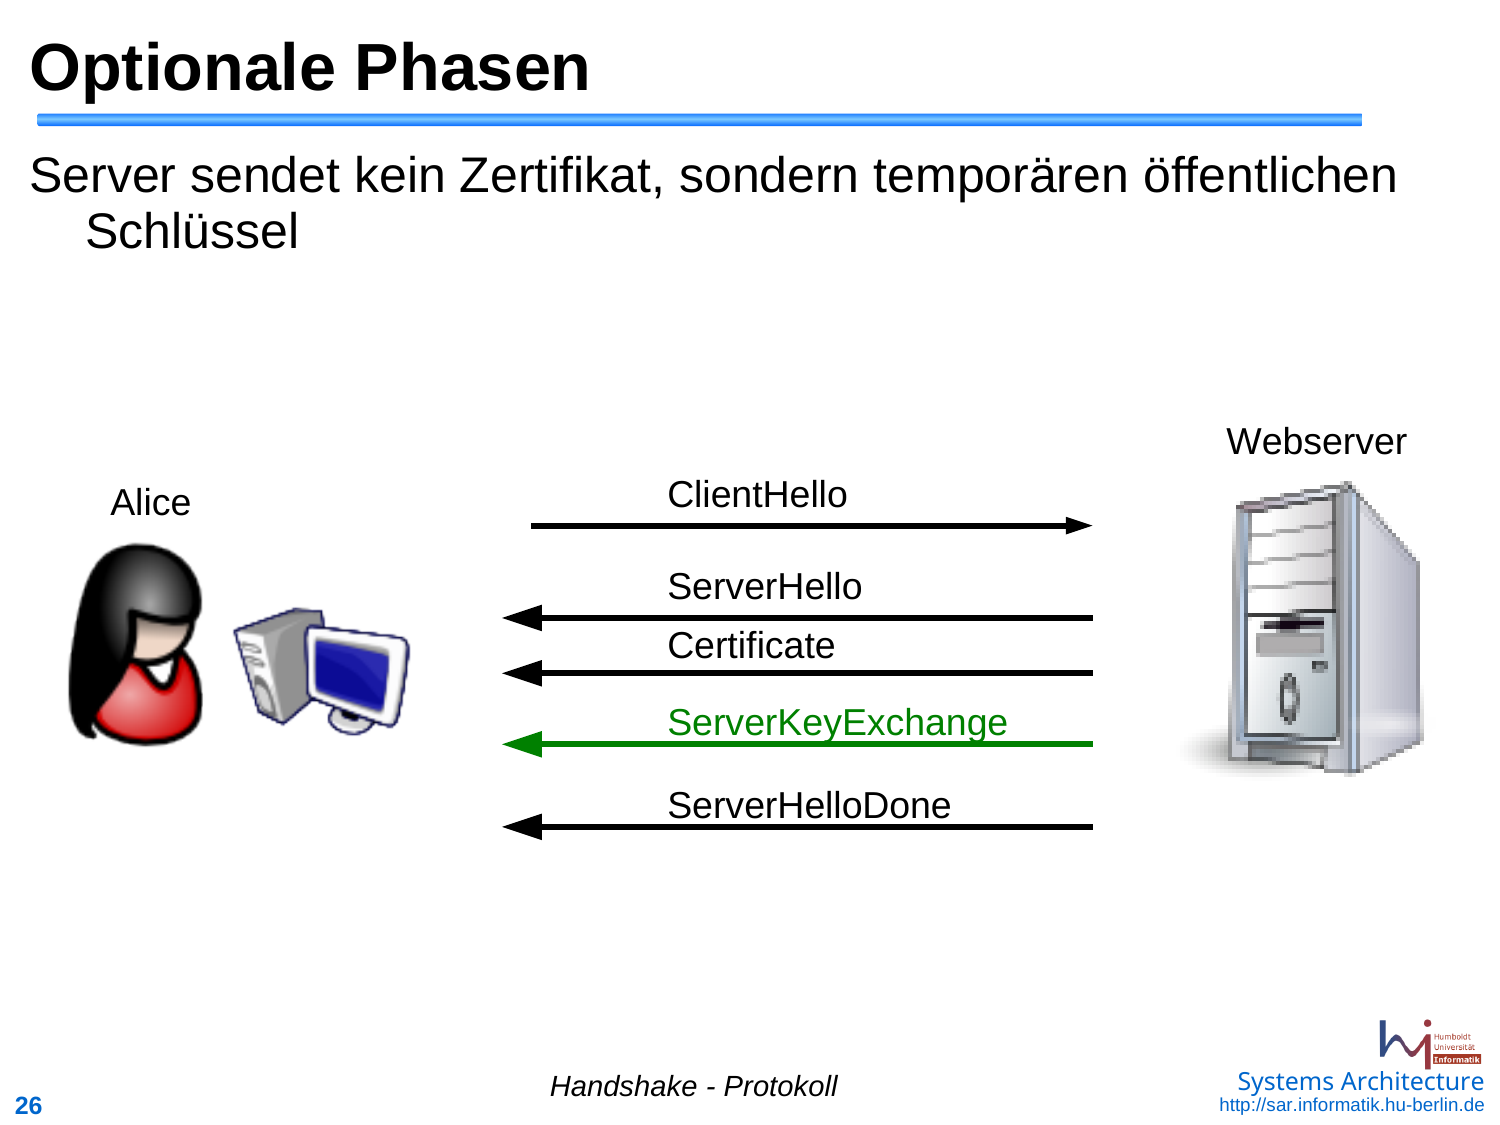

# Optionale Phasen
Server sendet kein Zertifikat, sondern temporären öffentlichen Schlüssel
Webserver
ClientHello
Alice
ServerHello
Certificate
ServerKeyExchange
ServerHelloDone
Handshake - Protokoll
Handshake - Protokoll